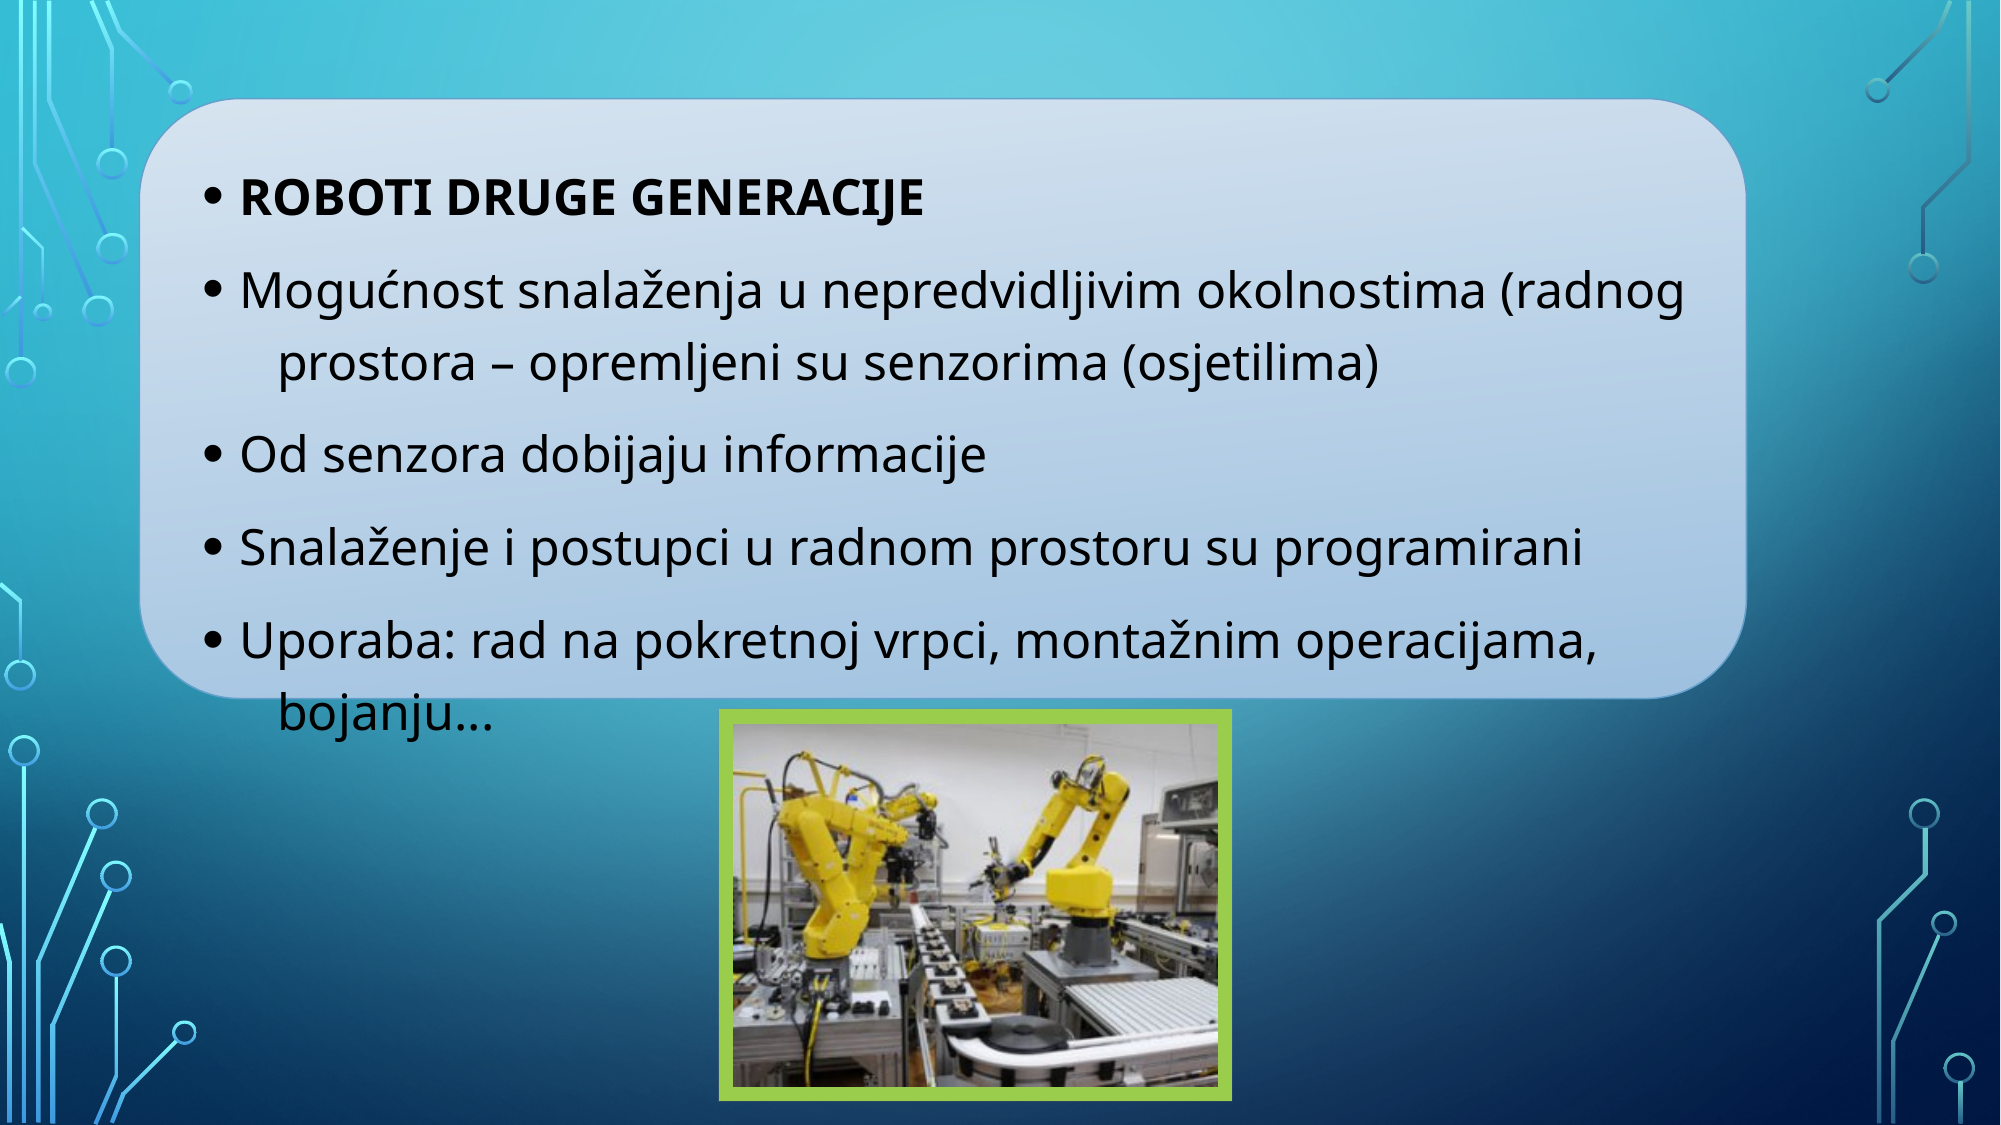

# ROBOTI DRUGE GENERACIJE
Mogućnost snalaženja u nepredvidljivim okolnostima (radnog prostora – opremljeni su senzorima (osjetilima)
Od senzora dobijaju informacije
Snalaženje i postupci u radnom prostoru su programirani
Uporaba: rad na pokretnoj vrpci, montažnim operacijama, bojanju...